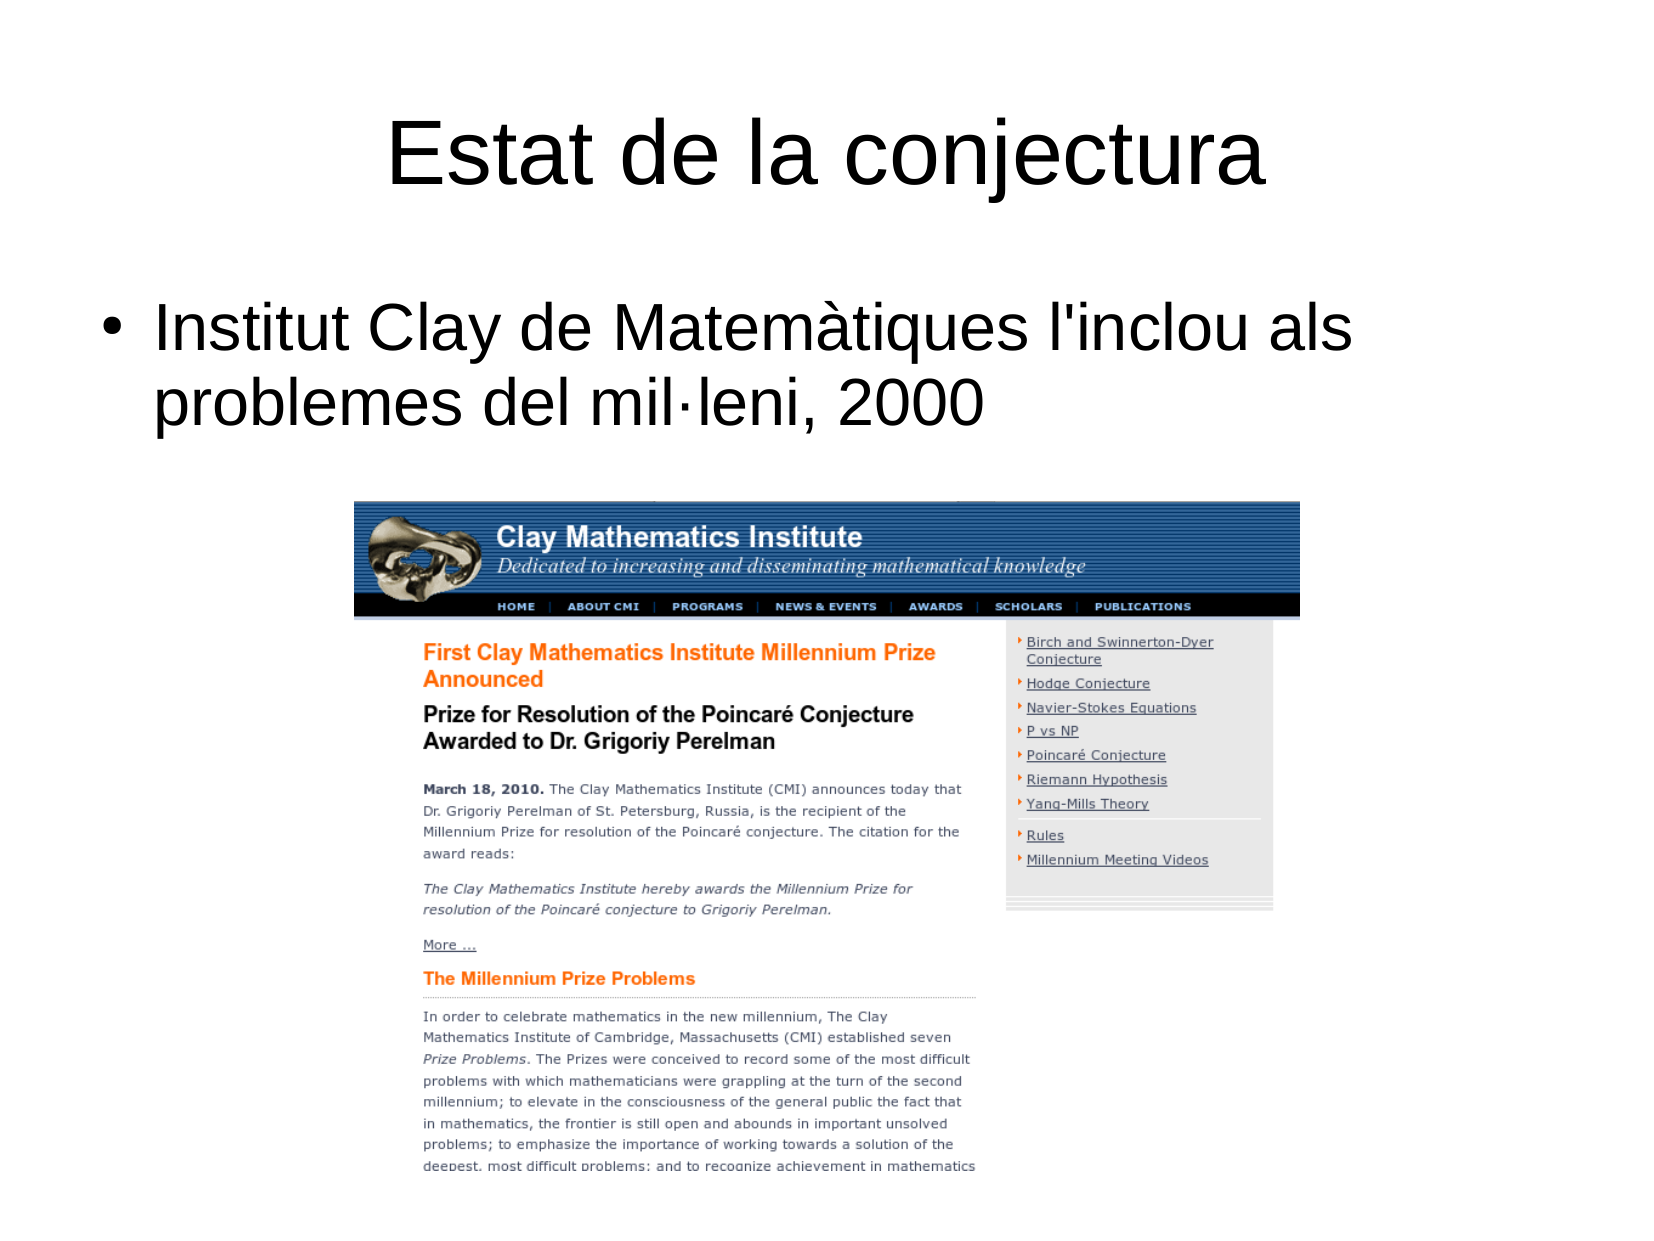

# Estat de la conjectura
Institut Clay de Matemàtiques l'inclou als problemes del mil·leni, 2000